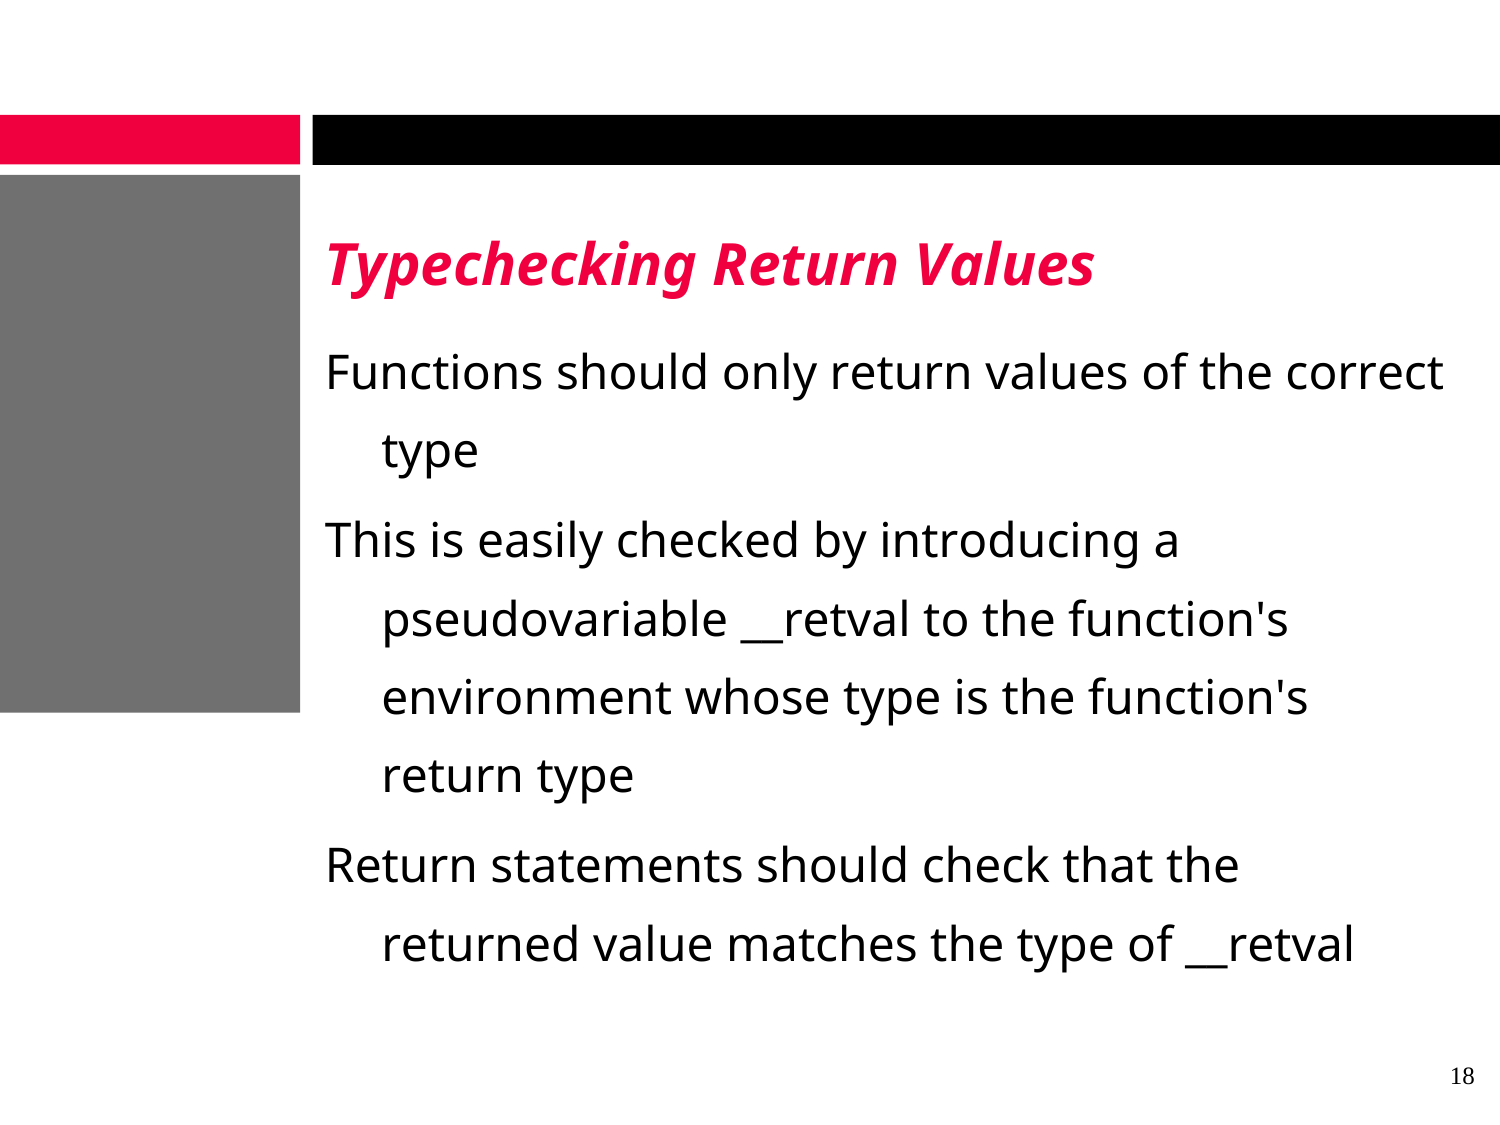

# Typechecking Return Values
Functions should only return values of the correct type
This is easily checked by introducing a pseudovariable __retval to the function's environment whose type is the function's return type
Return statements should check that the returned value matches the type of __retval
18